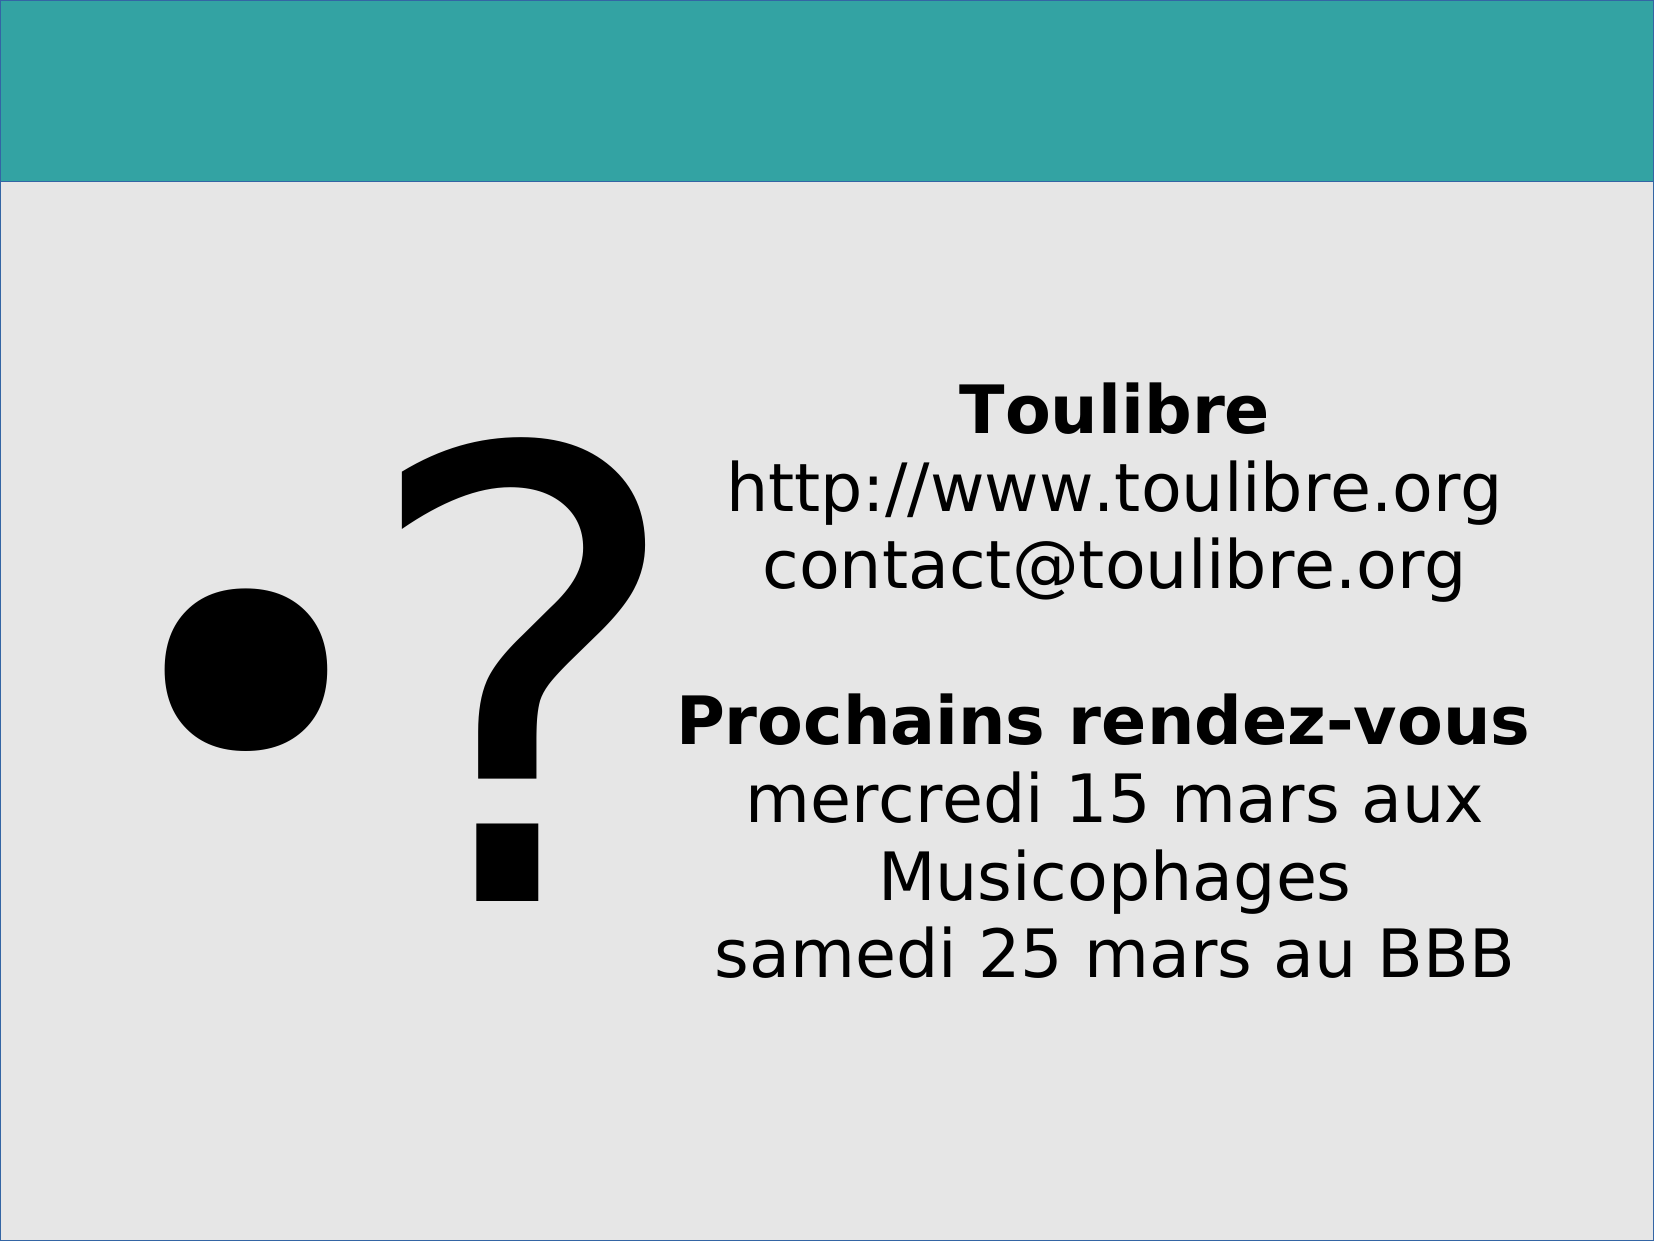

# ?
Toulibre
http://www.toulibre.org
contact@toulibre.org
Prochains rendez-vous
mercredi 15 mars aux Musicophages
samedi 25 mars au BBB